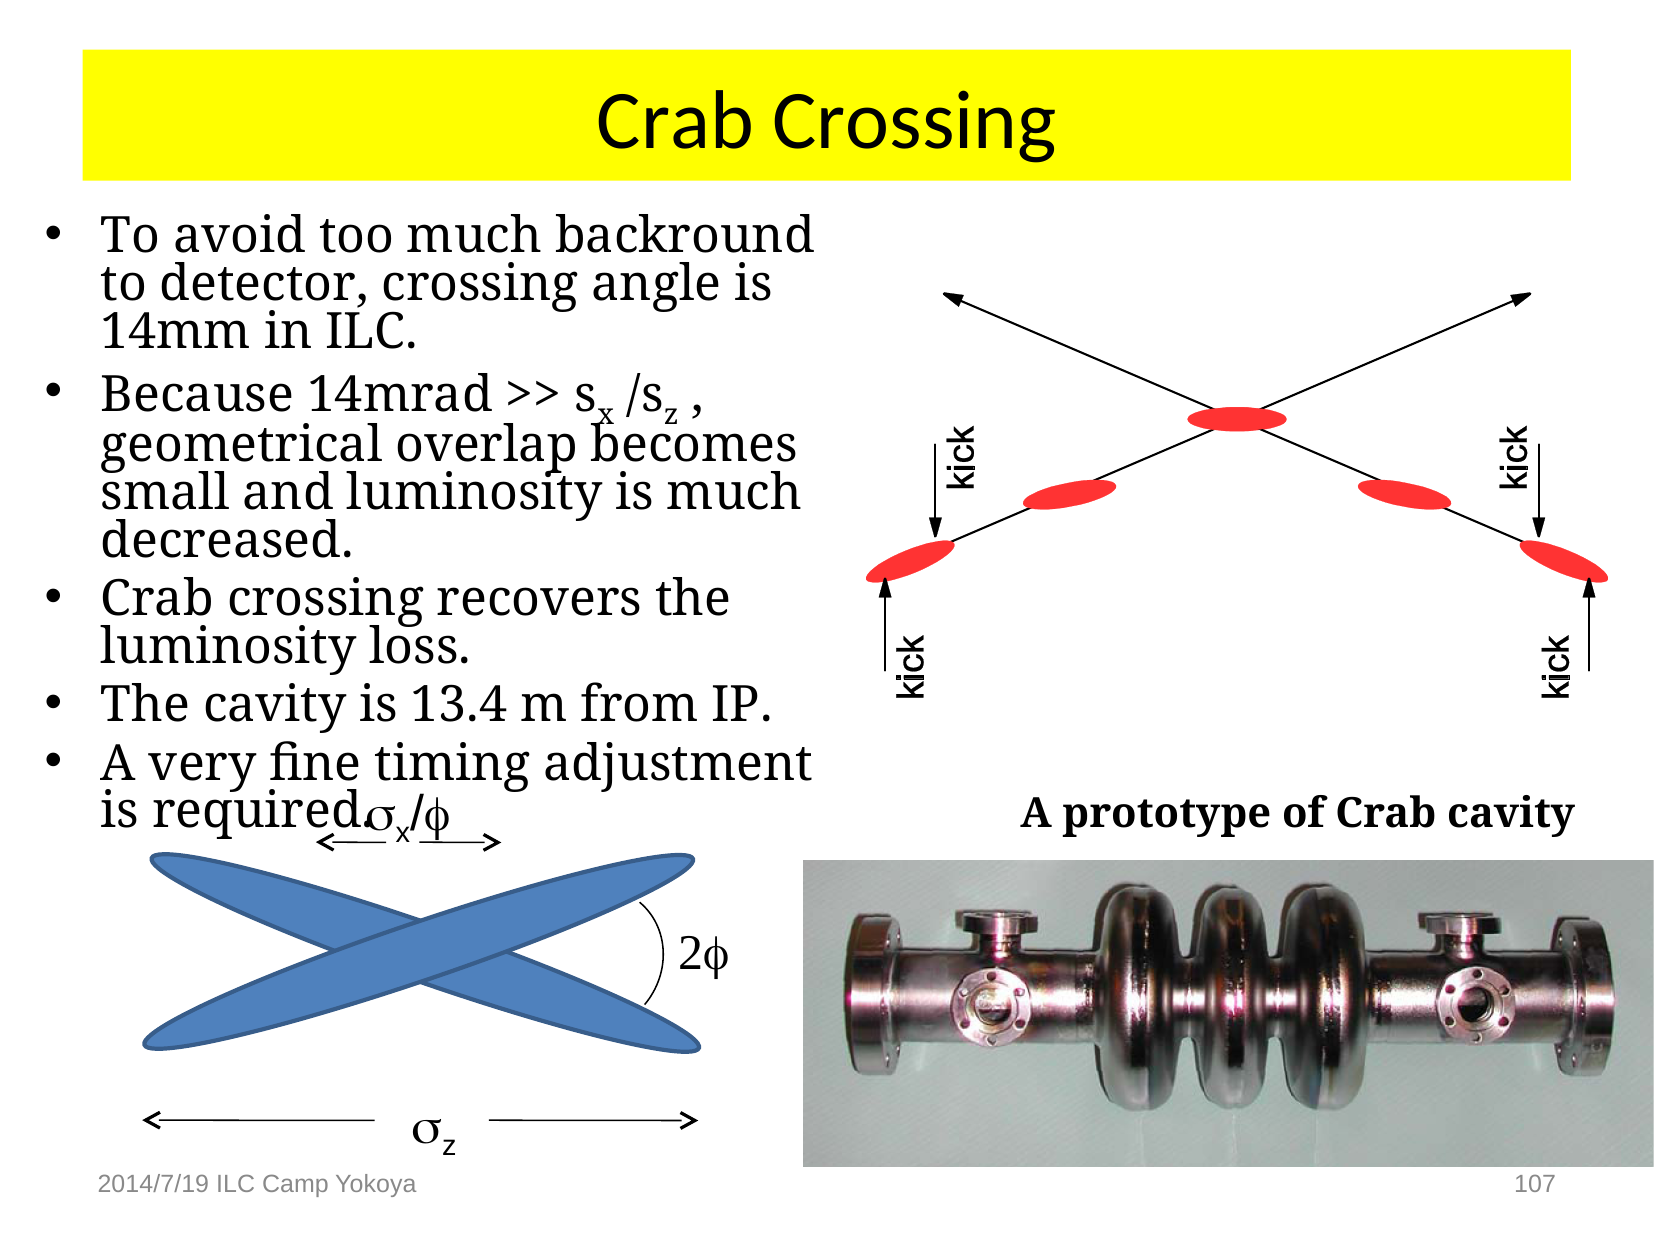

# Crab Crossing
To avoid too much backround to detector, crossing angle is 14mm in ILC.
Because 14mrad >> sx /sz , geometrical overlap becomes small and luminosity is much decreased.
Crab crossing recovers the luminosity loss.
The cavity is 13.4 m from IP.
A very fine timing adjustment is required.
sx/f
2f
sz
A prototype of Crab cavity
2014/7/19 ILC Camp Yokoya